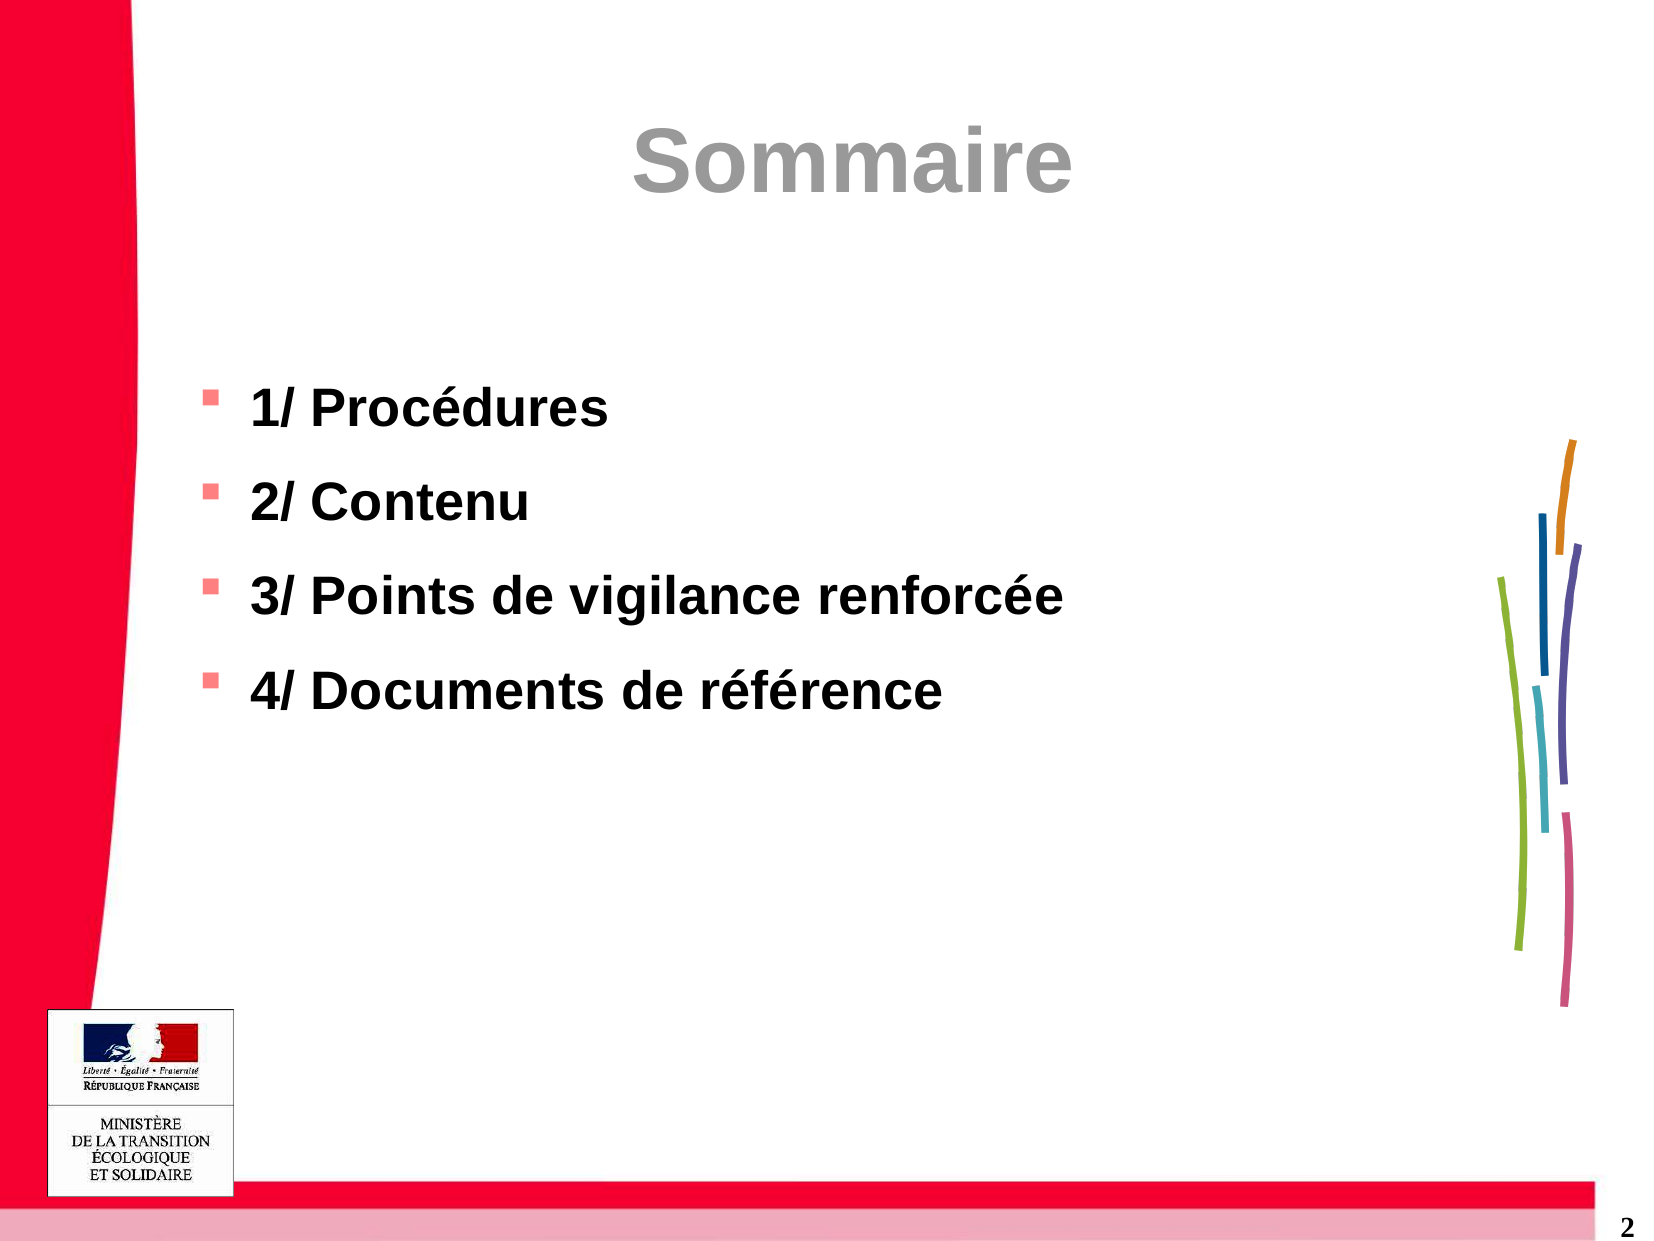

Sommaire
1/ Procédures
2/ Contenu
3/ Points de vigilance renforcée
4/ Documents de référence